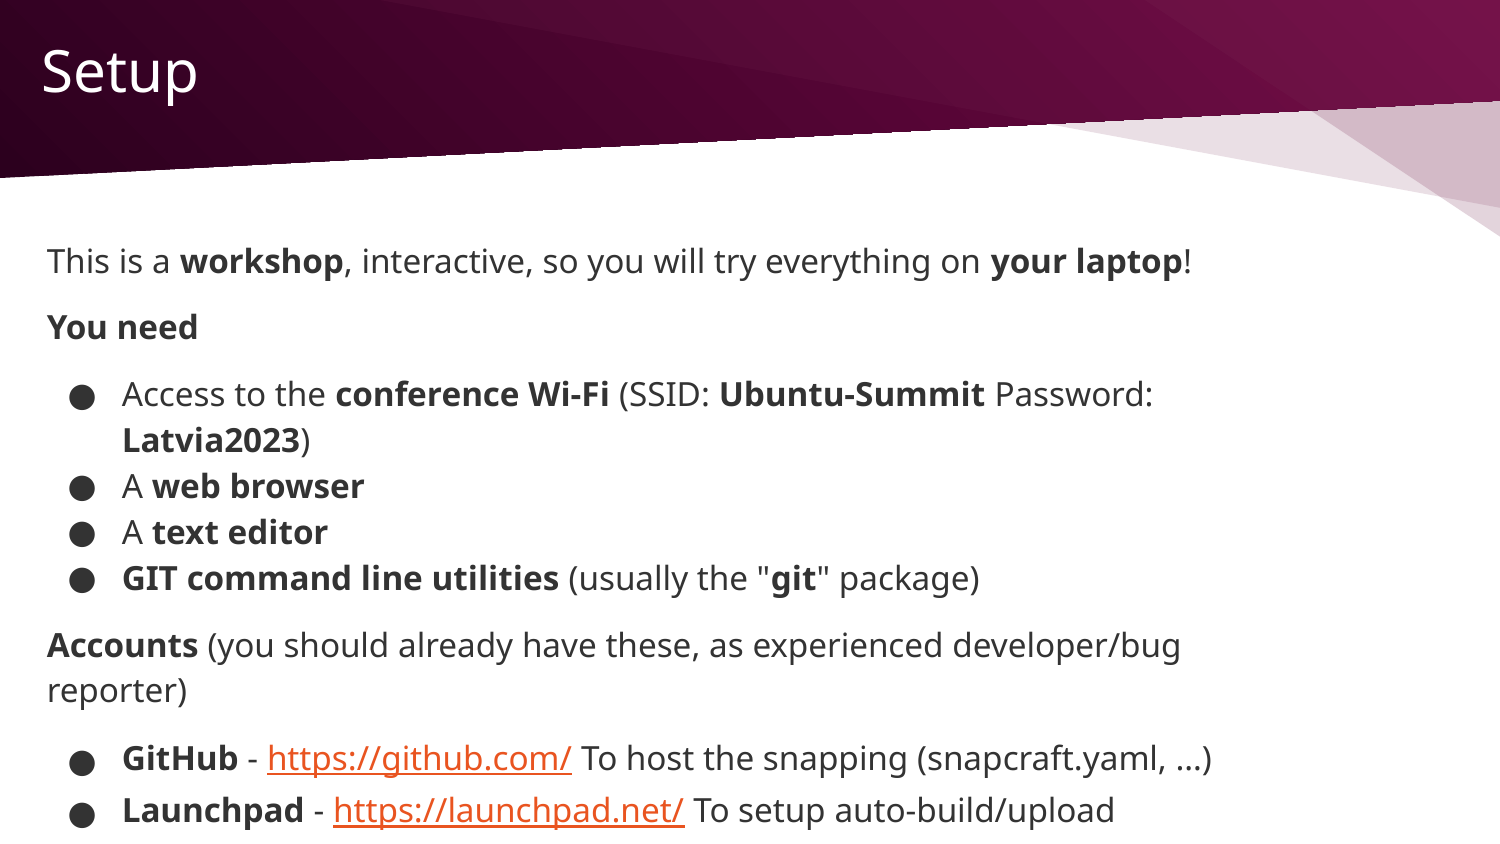

Setup
# This is a workshop, interactive, so you will try everything on your laptop!
You need
Access to the conference Wi-Fi (SSID: Ubuntu-Summit Password: Latvia2023)
A web browser
A text editor
GIT command line utilities (usually the "git" package)
Accounts (you should already have these, as experienced developer/bug reporter)
GitHub - https://github.com/ To host the snapping (snapcraft.yaml, …)
Launchpad - https://launchpad.net/ To setup auto-build/upload